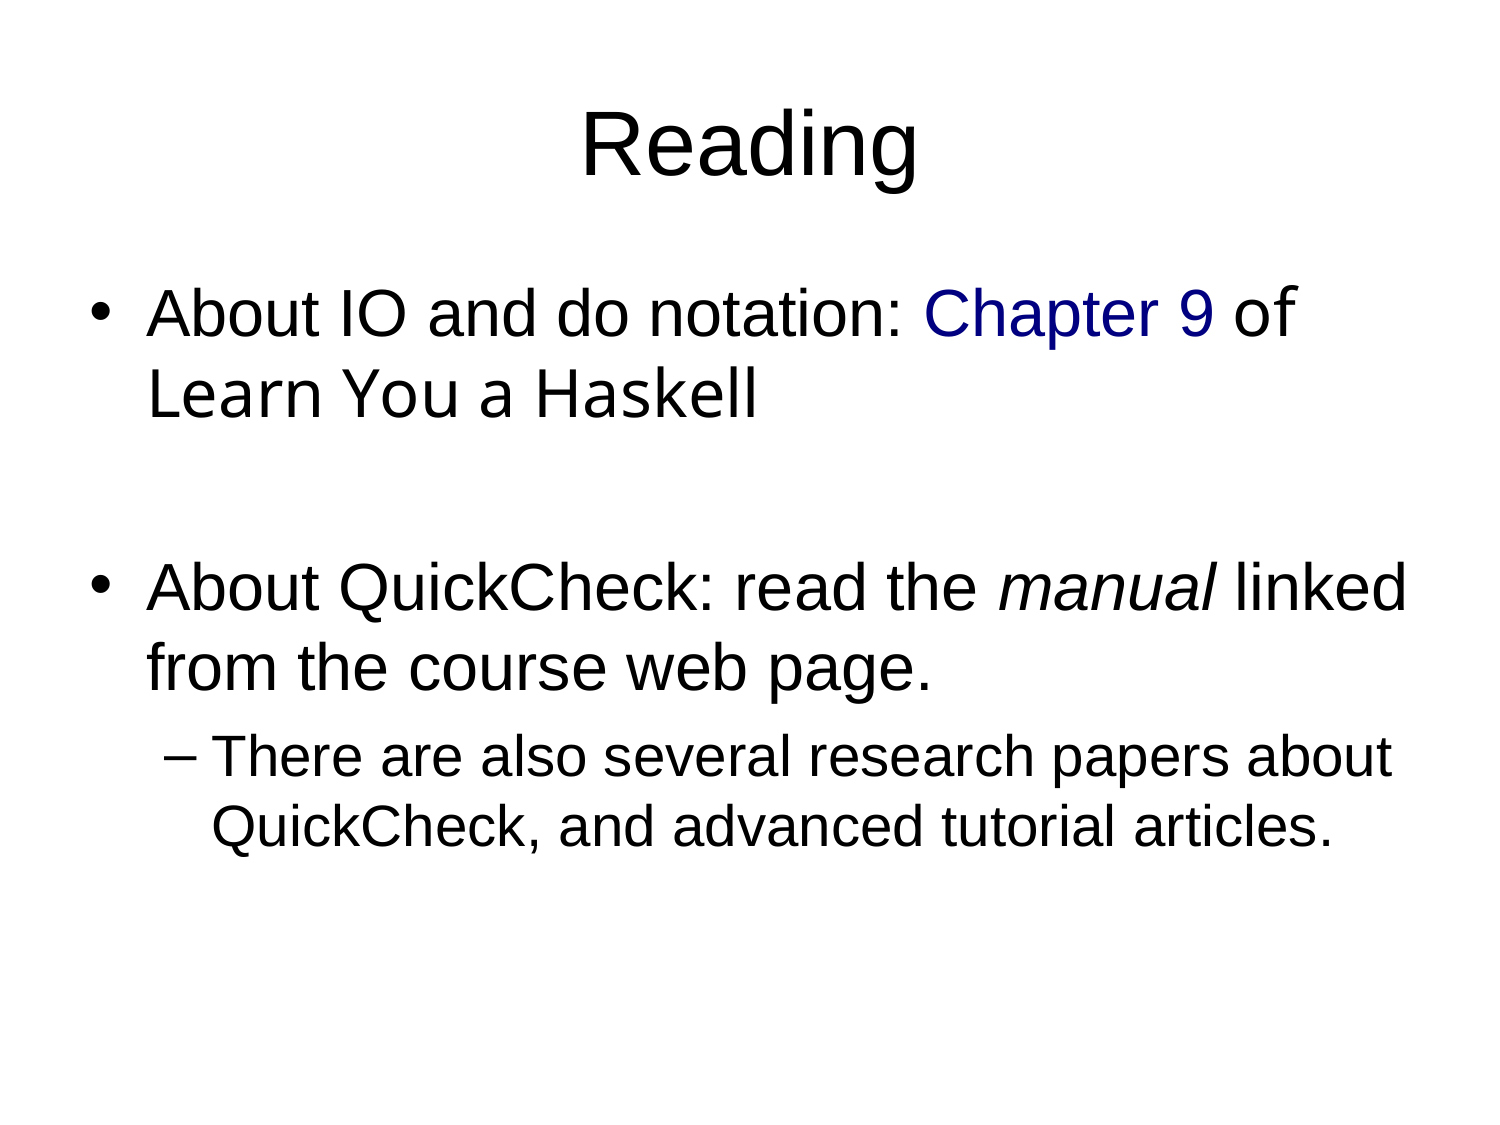

# Reading
About IO and do notation: Chapter 9 of Learn You a Haskell
About QuickCheck: read the manual linked from the course web page.
There are also several research papers about QuickCheck, and advanced tutorial articles.